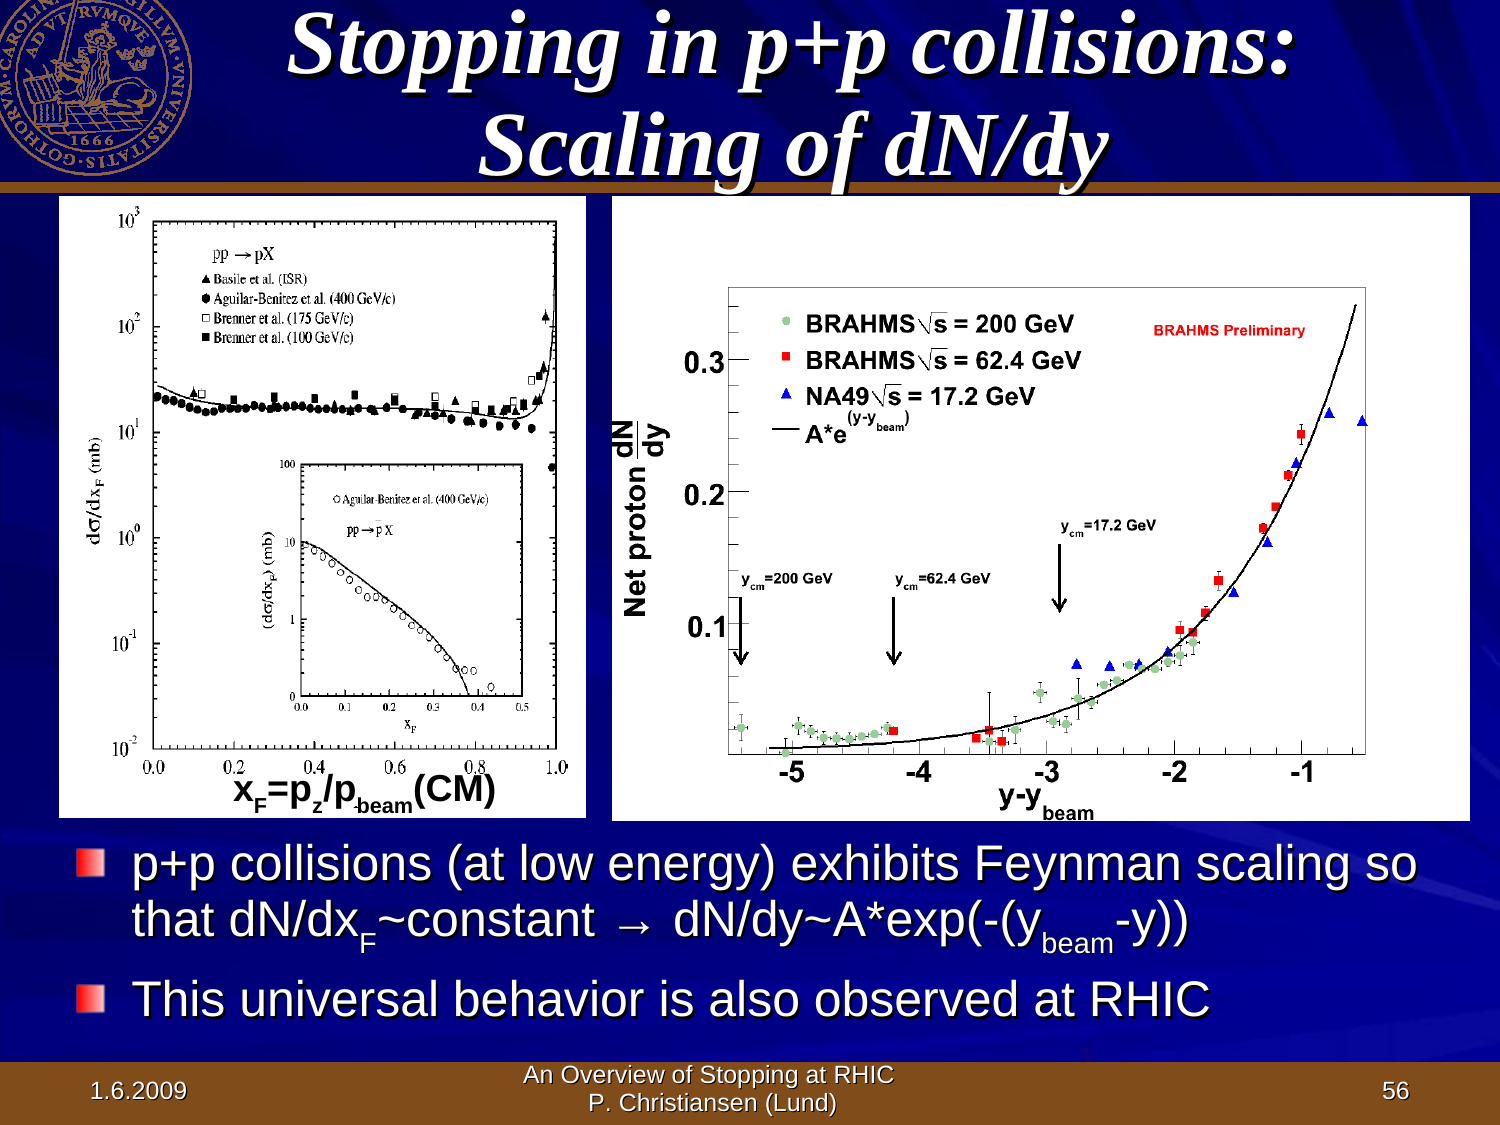

# Stopping in p+p collisions: Scaling of dN/dy
xF=pz/pbeam(CM)
p+p collisions (at low energy) exhibits Feynman scaling so that dN/dxF~constant → dN/dy~A*exp(-(ybeam-y))
This universal behavior is also observed at RHIC
30/3 - 4/4 2009
56
Hans Hjersing Dalsgaard